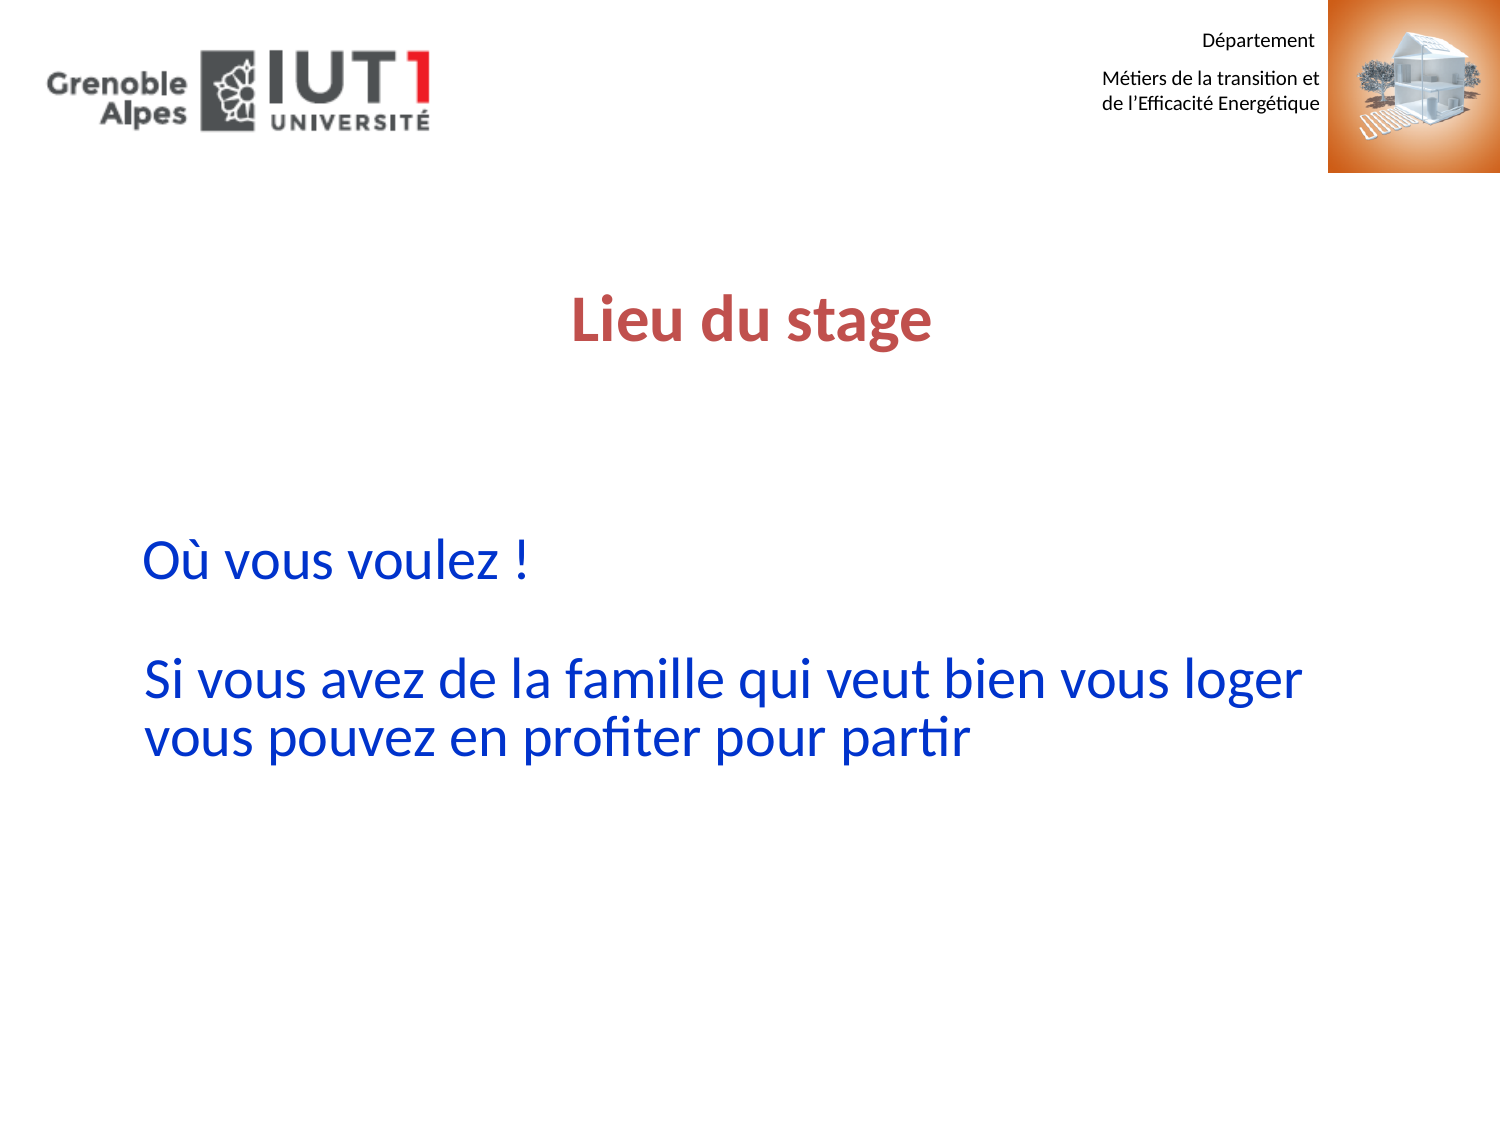

Département
Métiers de la transition et de l’Efficacité Energétique
# Lieu du stage
Où vous voulez !
Si vous avez de la famille qui veut bien vous loger vous pouvez en profiter pour partir